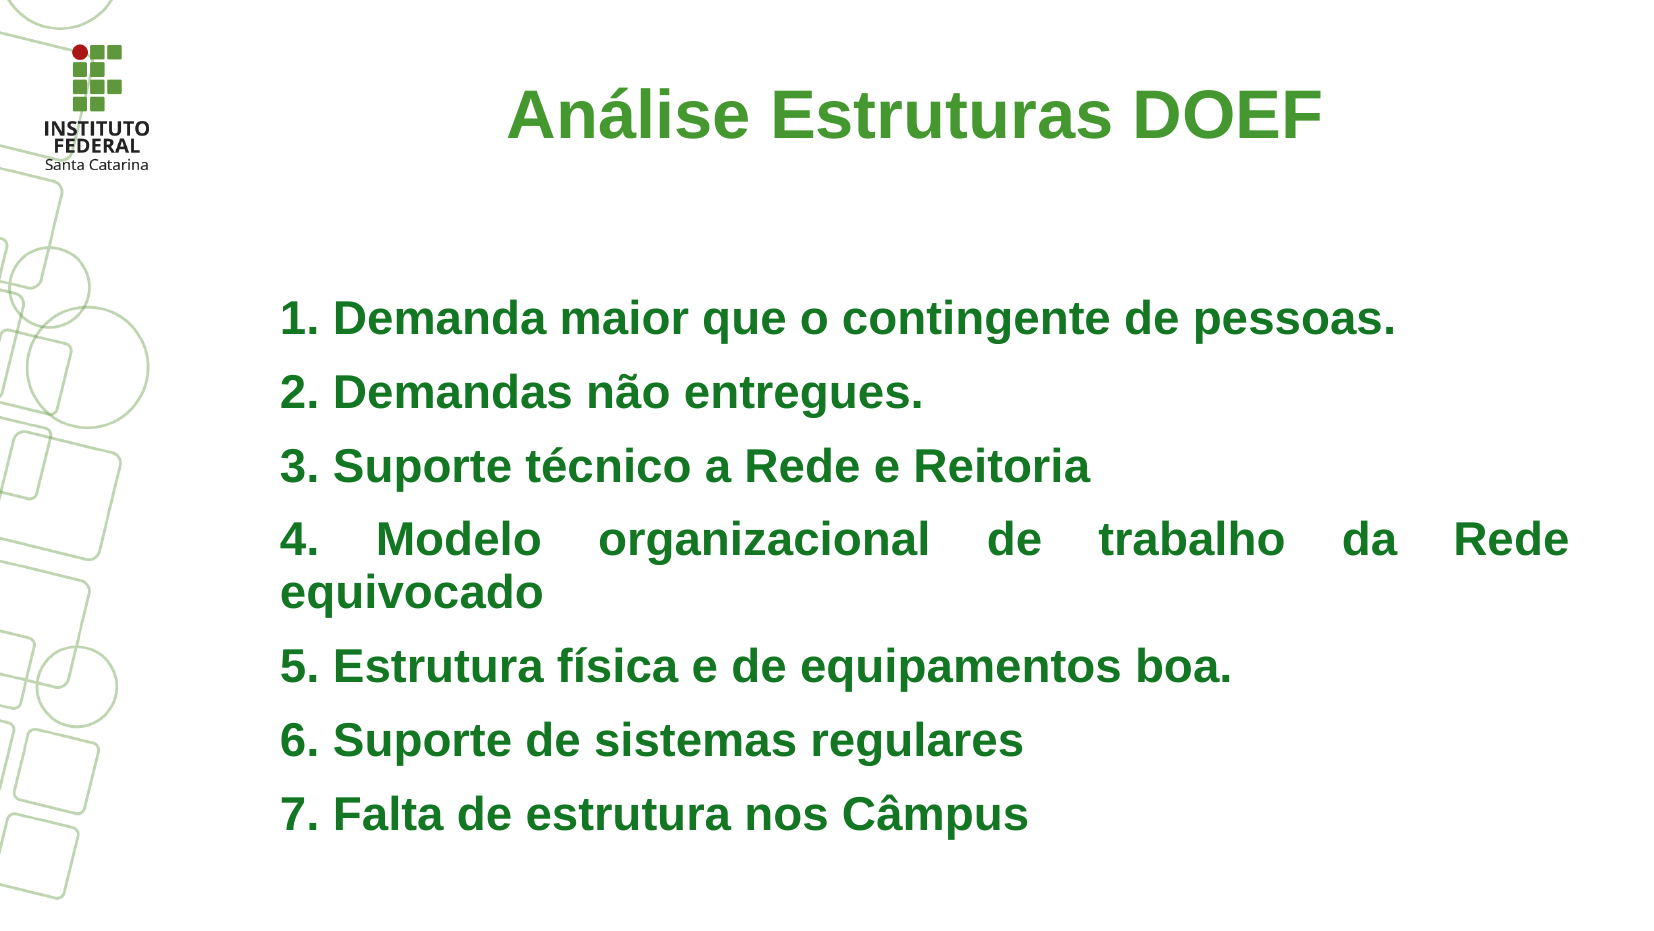

# Análise Estruturas DOEF
1. Demanda maior que o contingente de pessoas.
2. Demandas não entregues.
3. Suporte técnico a Rede e Reitoria
4. Modelo organizacional de trabalho da Rede equivocado
5. Estrutura física e de equipamentos boa.
6. Suporte de sistemas regulares
7. Falta de estrutura nos Câmpus